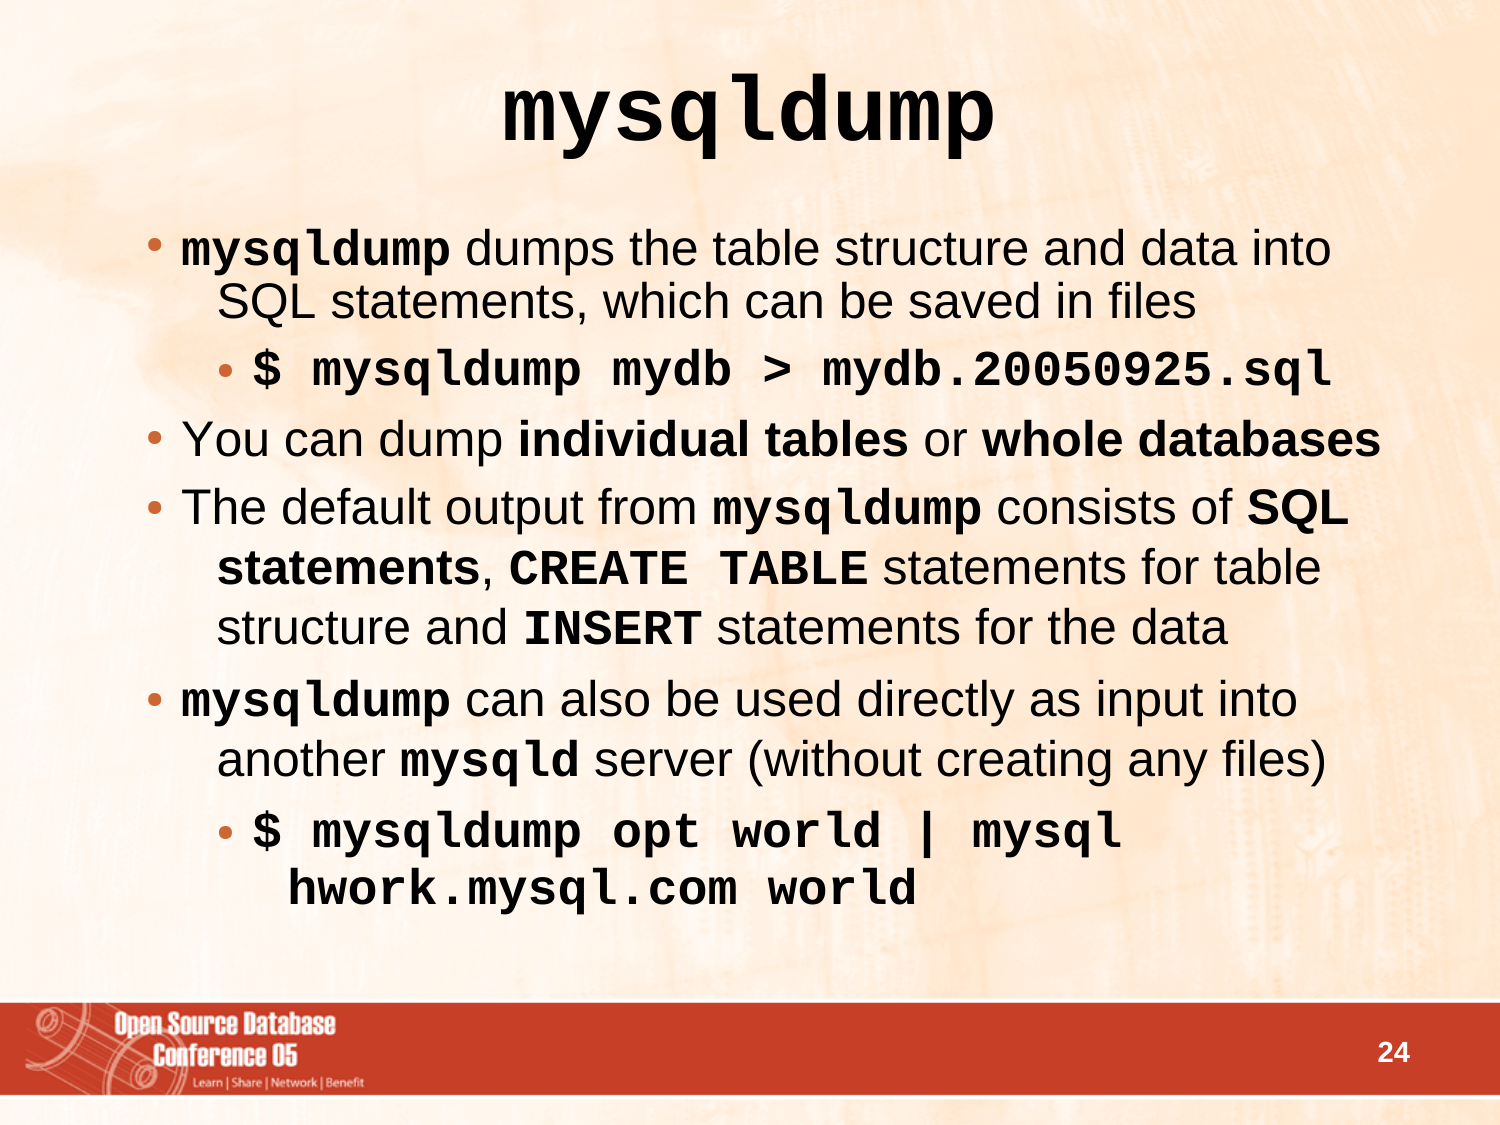

# mysqldump
mysqldump dumps the table structure and data into SQL statements, which can be saved in files
$ mysqldump mydb > mydb.20050925.sql
You can dump individual tables or whole databases
The default output from mysqldump consists of SQL statements, CREATE TABLE statements for table structure and INSERT statements for the data
mysqldump can also be used directly as input into another mysqld server (without creating any files)
$ mysqldump ­­opt world | mysql ­hwork.mysql.com world
24